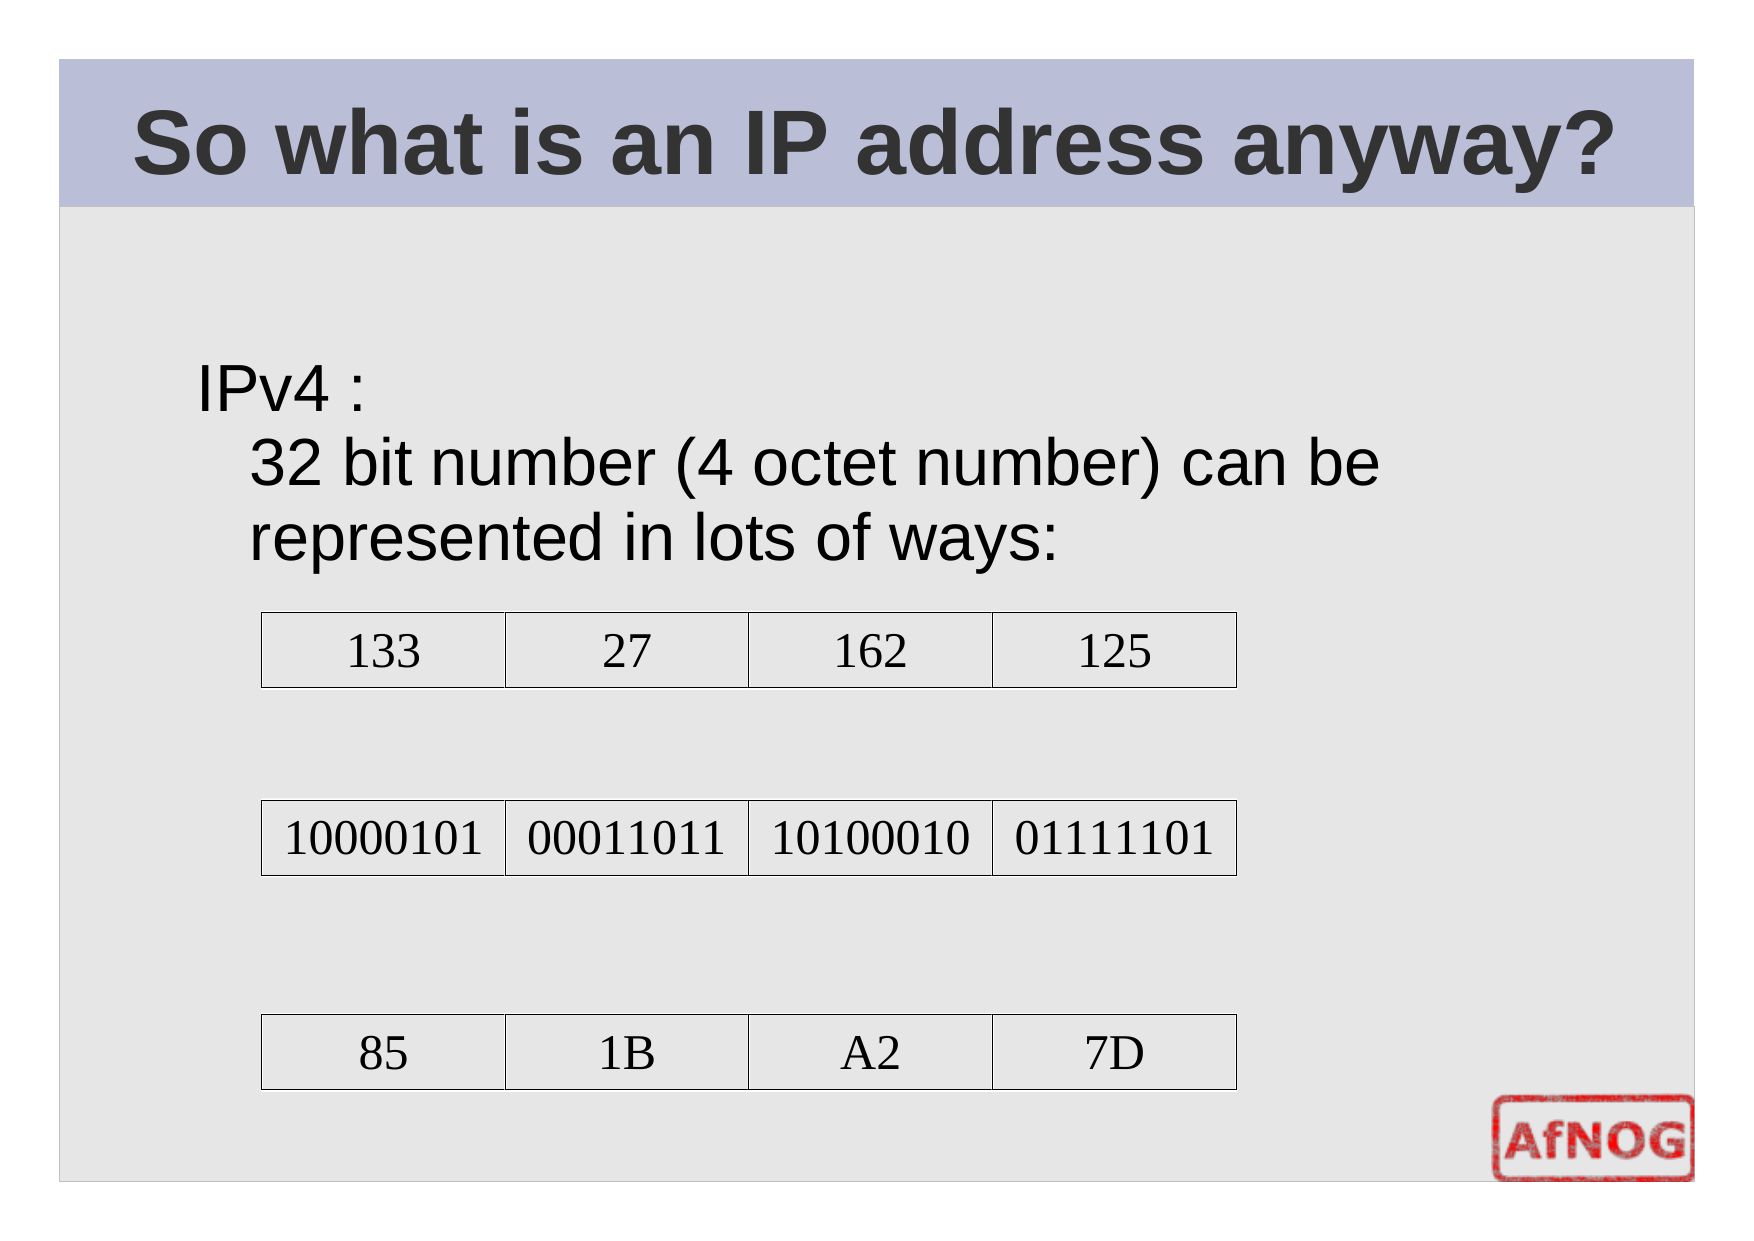

# So what is an IP address anyway?
IPv4 :
32 bit number (4 octet number) can be represented in lots of ways:
133
27
162
125
10000101
00011011
10100010
01111101
85
1B
A2
7D